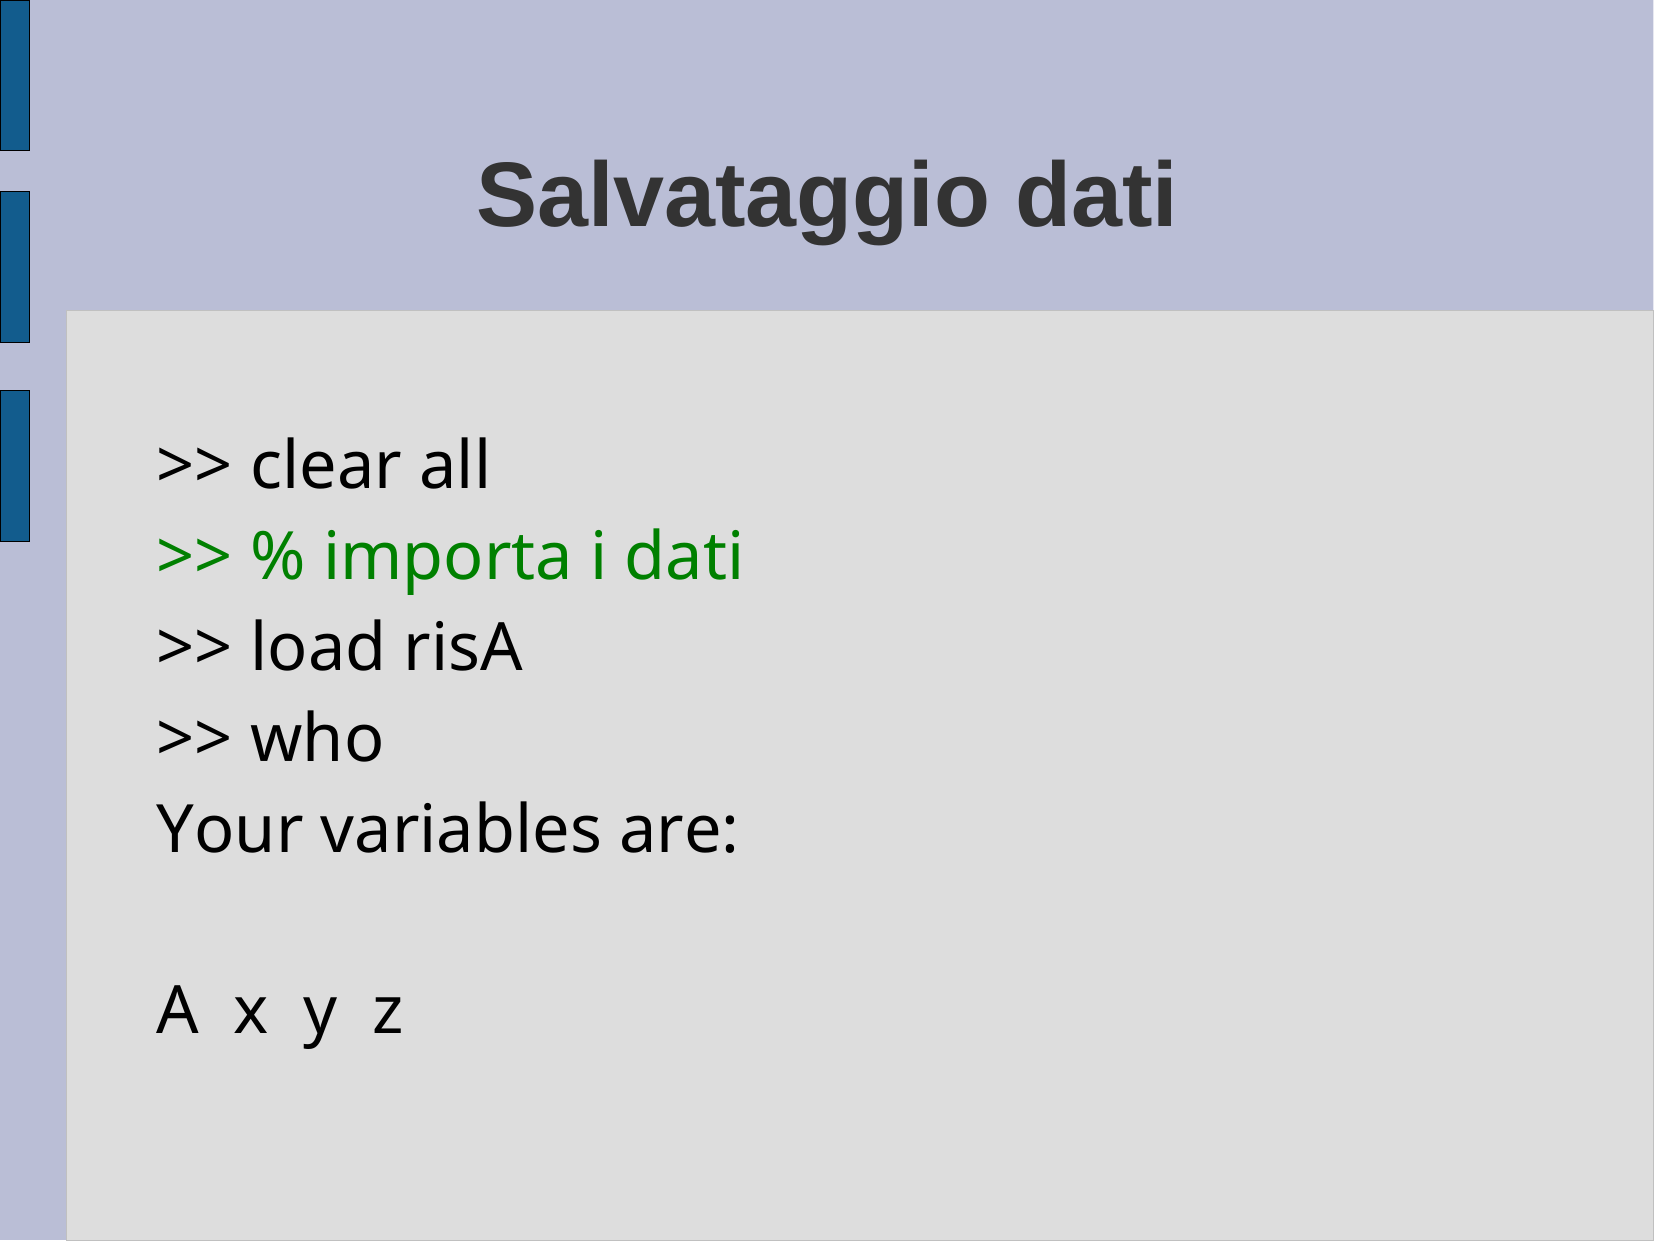

# Salvataggio dati
>> clear all
>> % importa i dati
>> load risA
>> who
Your variables are:
A x y z